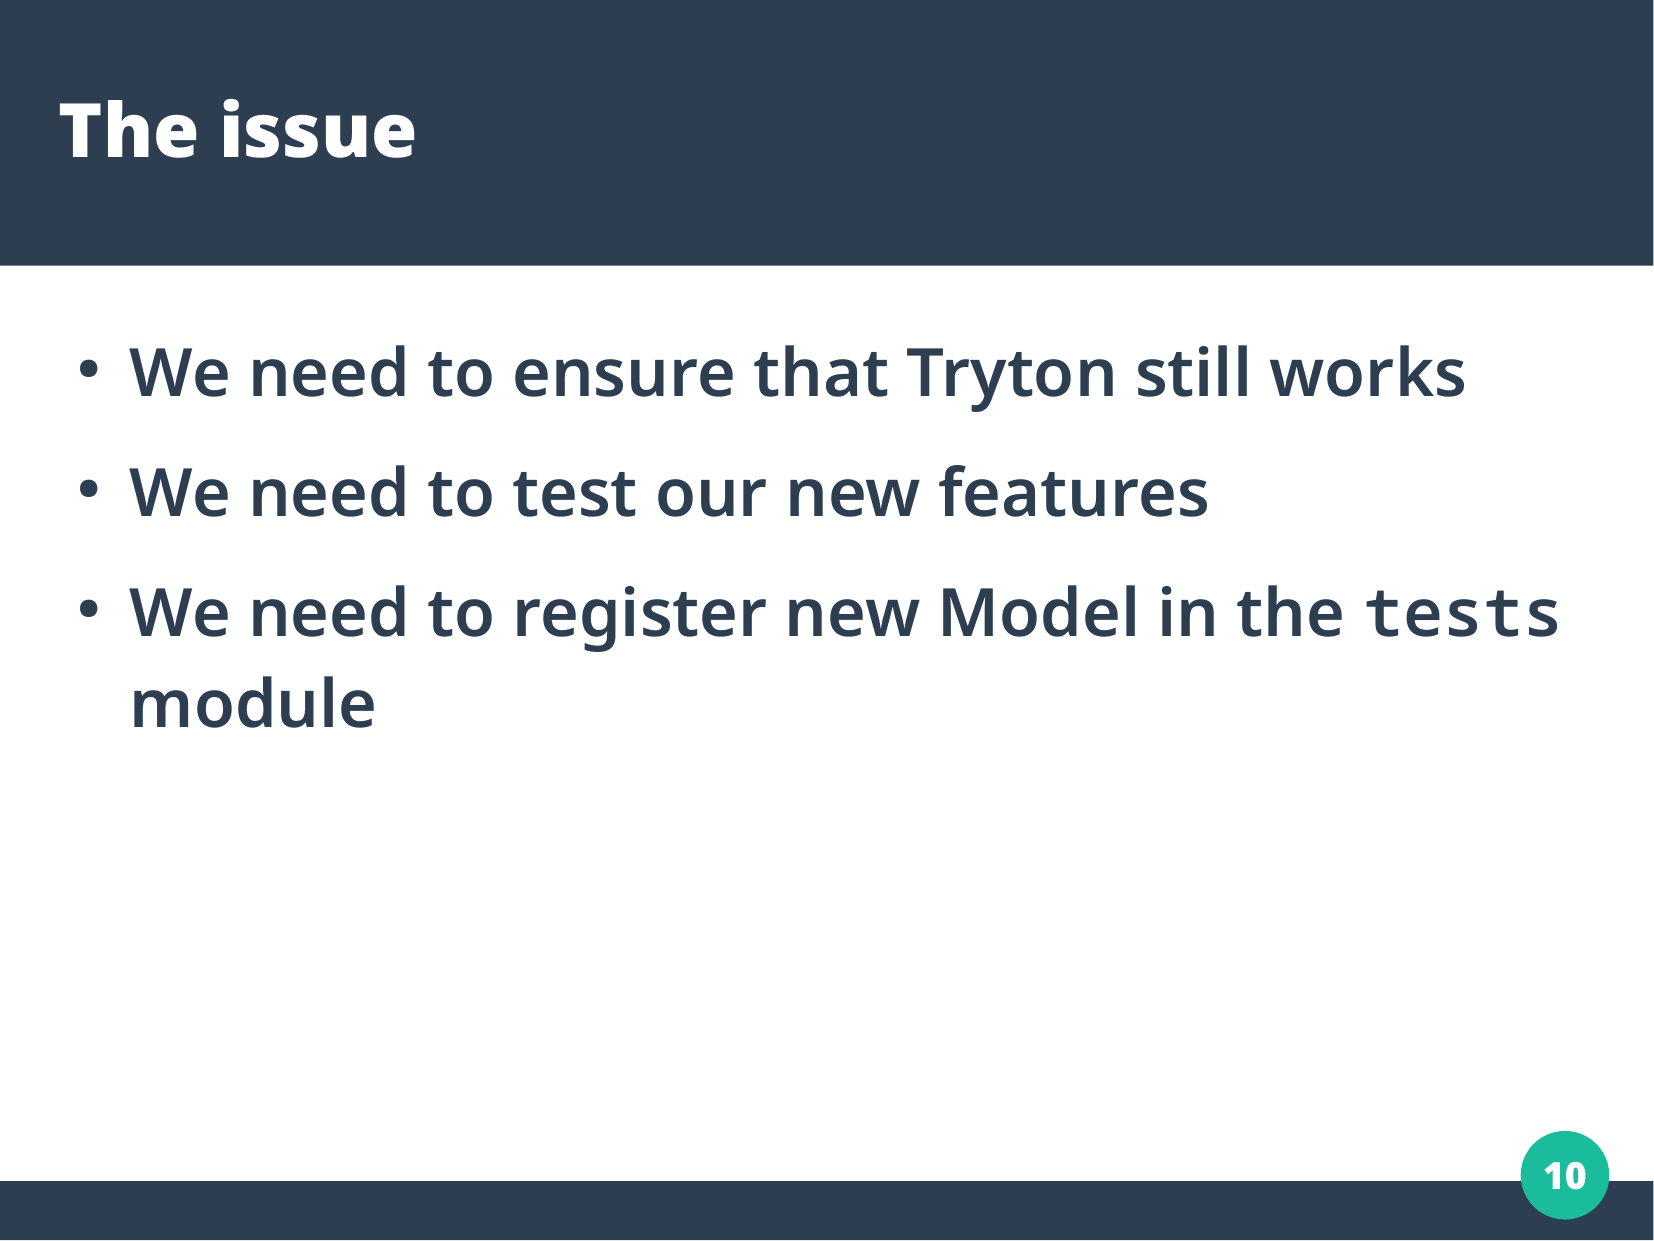

# The issue
We need to ensure that Tryton still works
We need to test our new features
We need to register new Model in the tests module
10